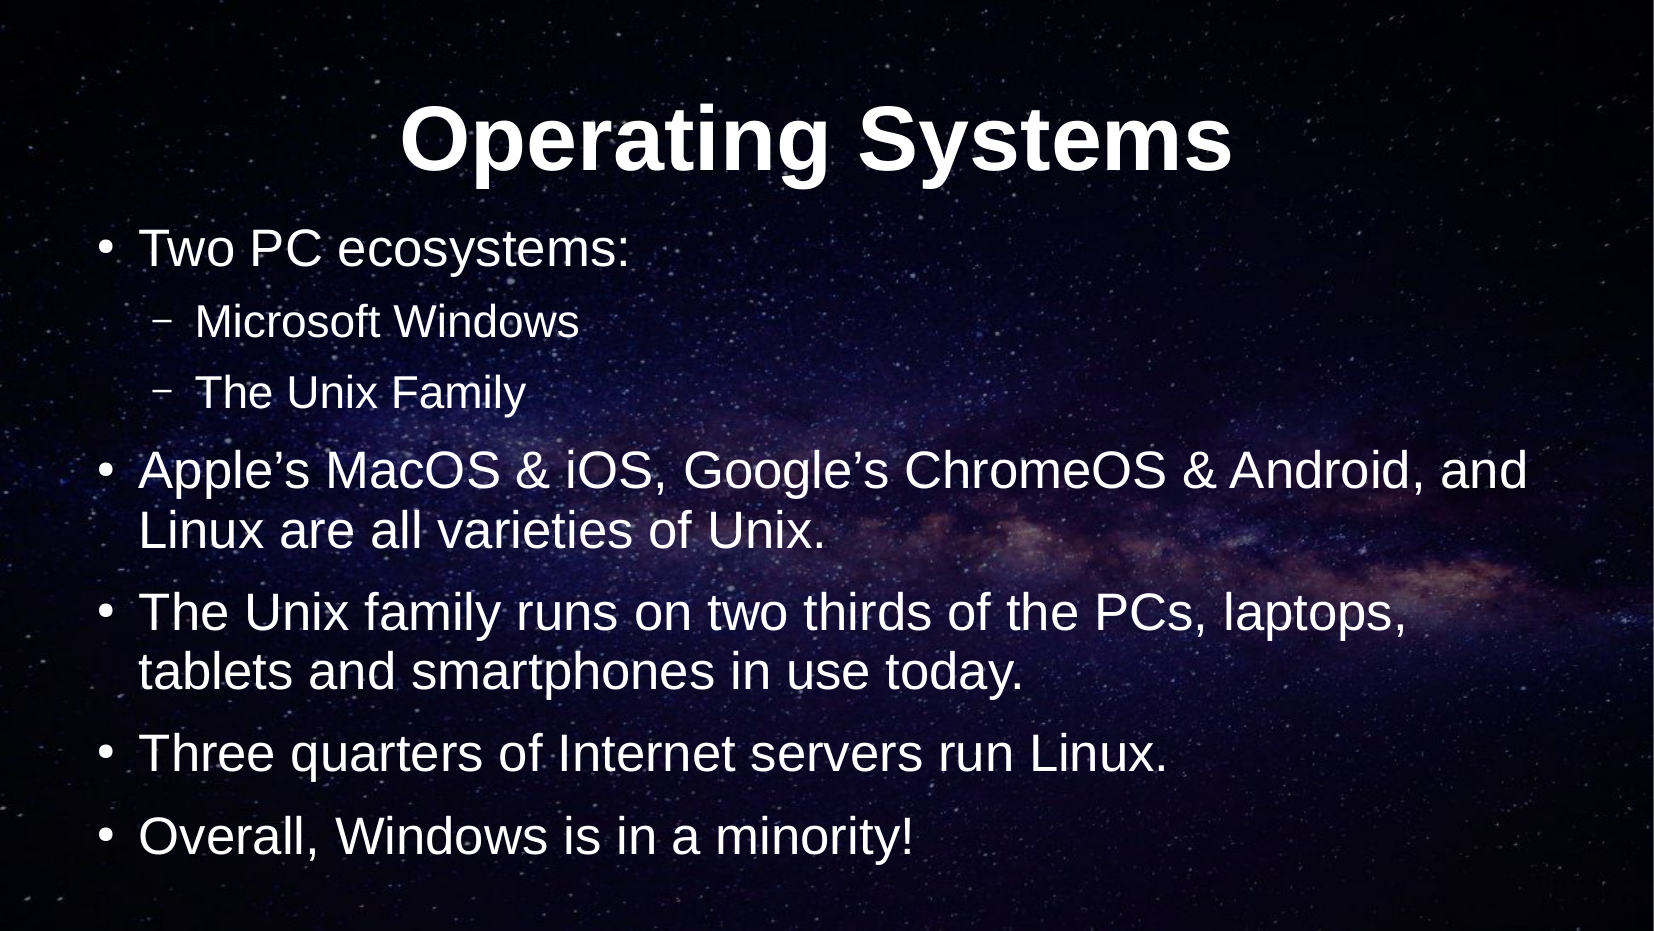

# Operating Systems
Two PC ecosystems:
Microsoft Windows
The Unix Family
Apple’s MacOS & iOS, Google’s ChromeOS & Android, and Linux are all varieties of Unix.
The Unix family runs on two thirds of the PCs, laptops, tablets and smartphones in use today.
Three quarters of Internet servers run Linux.
Overall, Windows is in a minority!